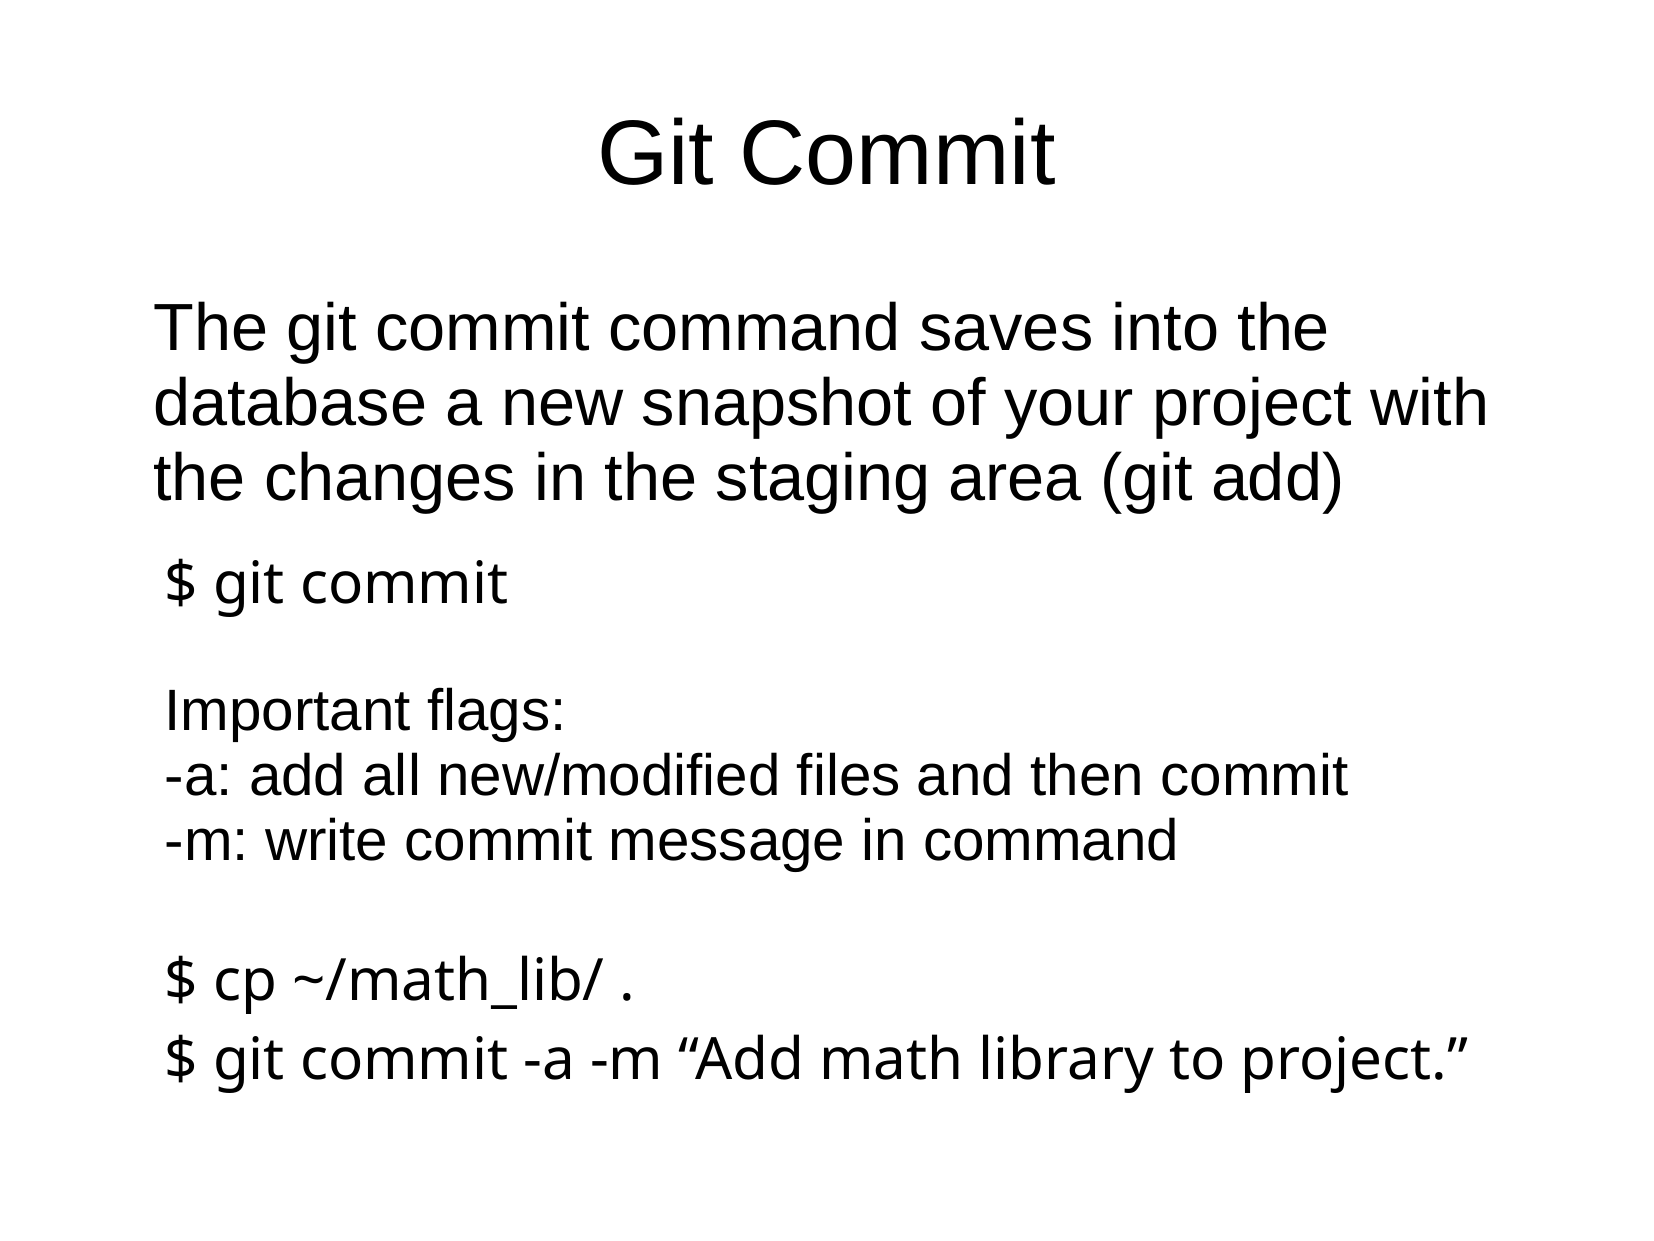

# Git Commit
The git commit command saves into the database a new snapshot of your project with the changes in the staging area (git add)
$ git commit
Important flags:
-a: add all new/modified files and then commit
-m: write commit message in command
$ cp ~/math_lib/ .
$ git commit -a -m “Add math library to project.”